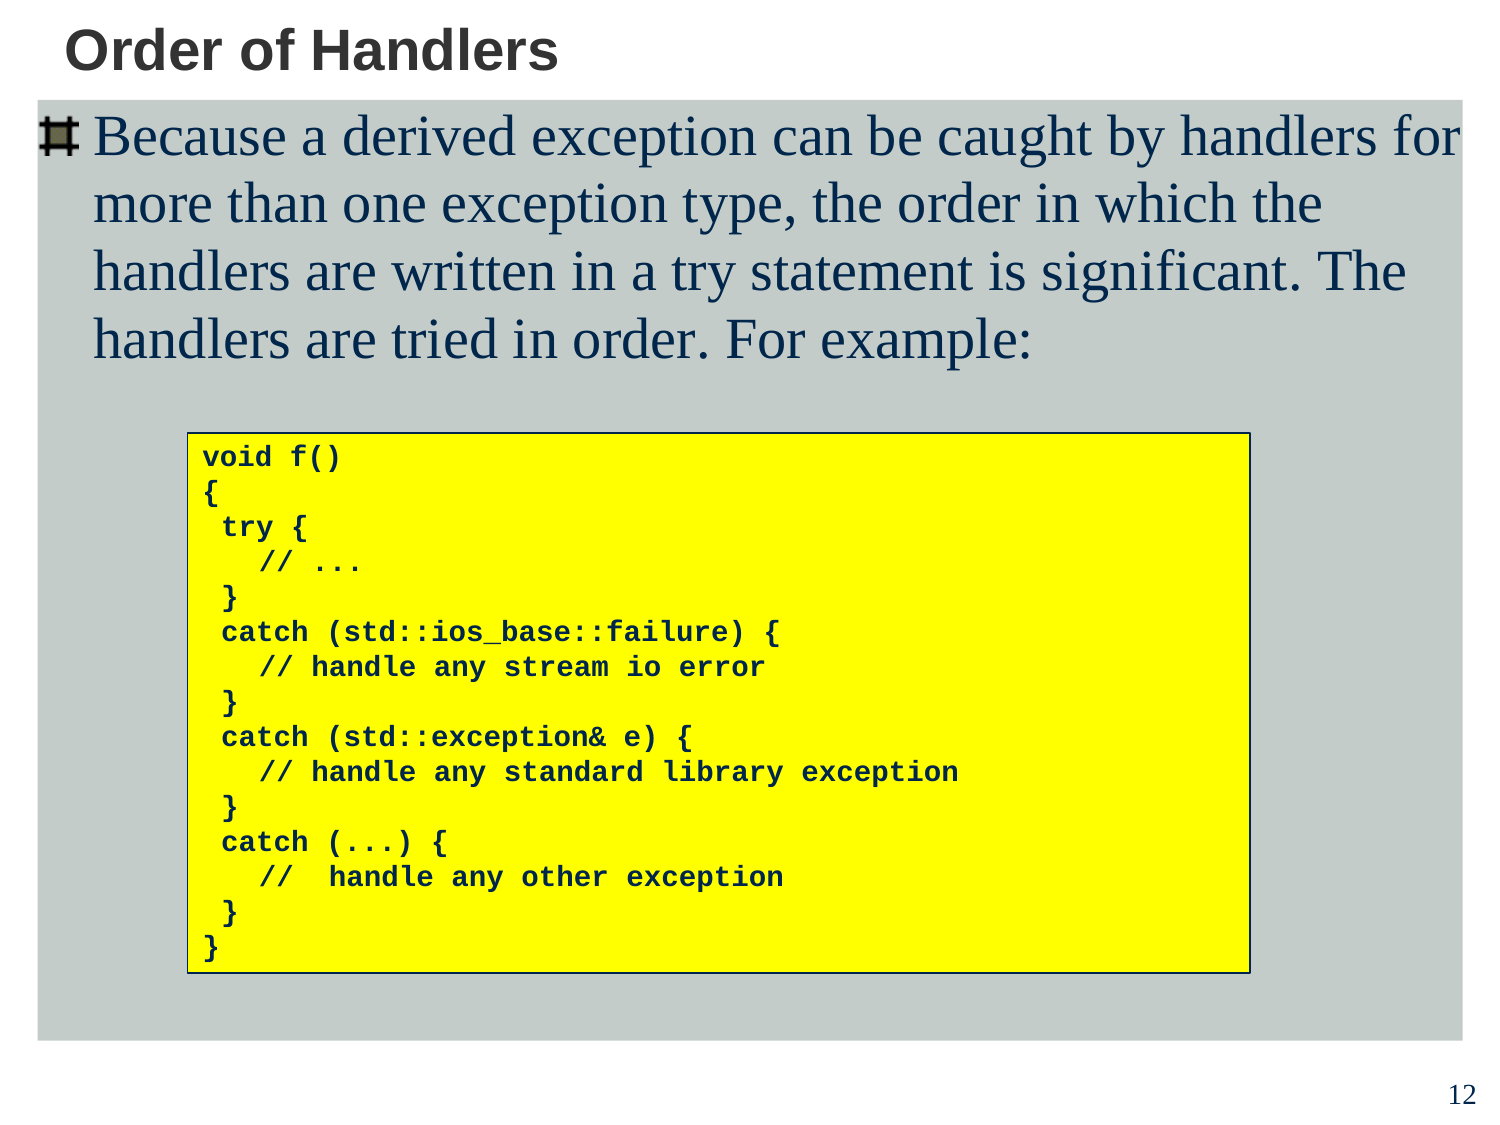

# Order of Handlers
Because a derived exception can be caught by handlers for more than one exception type, the order in which the handlers are written in a try statement is significant. The handlers are tried in order. For example:
void f()
{
	try {
		// ...
	}
	catch (std::ios_base::failure) {
		// handle any stream io error
	}
	catch (std::exception& e) {
		// handle any standard library exception
	}
	catch (...) {
		// handle any other exception
	}
}